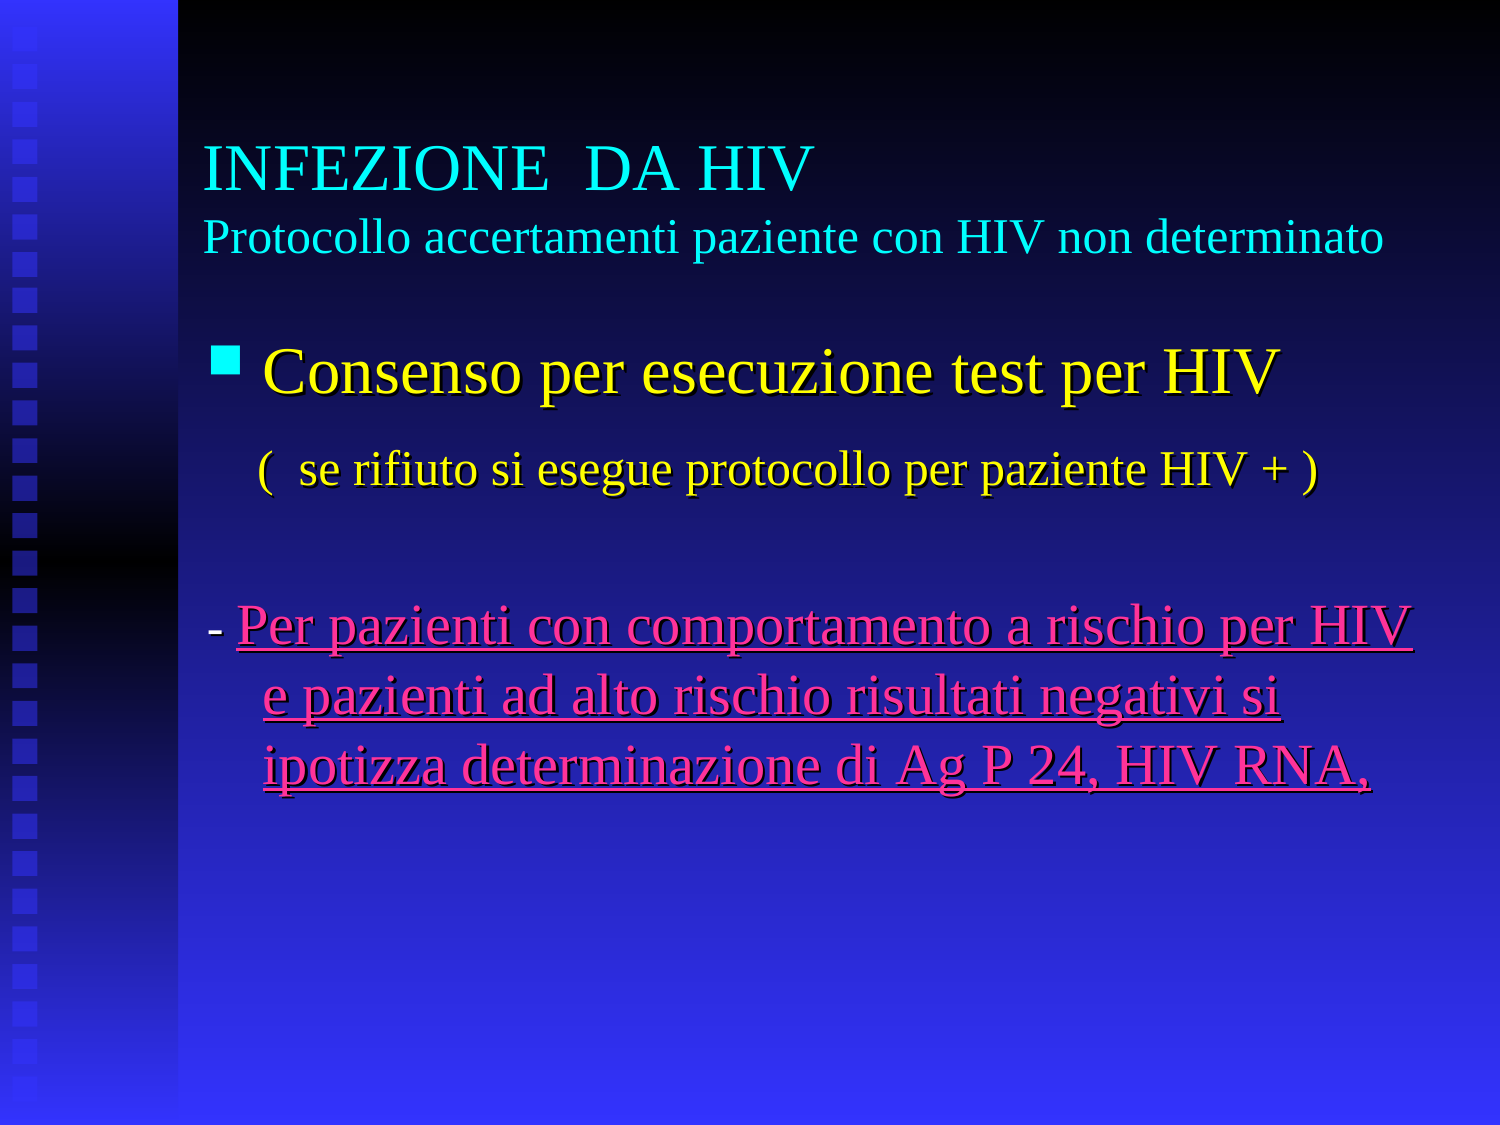

INFEZIONE DA HIV
Protocollo accertamenti paziente con HIV non determinato
Consenso per esecuzione test per HIV
 ( se rifiuto si esegue protocollo per paziente HIV + )
- Per pazienti con comportamento a rischio per HIV e pazienti ad alto rischio risultati negativi si ipotizza determinazione di Ag P 24, HIV RNA,